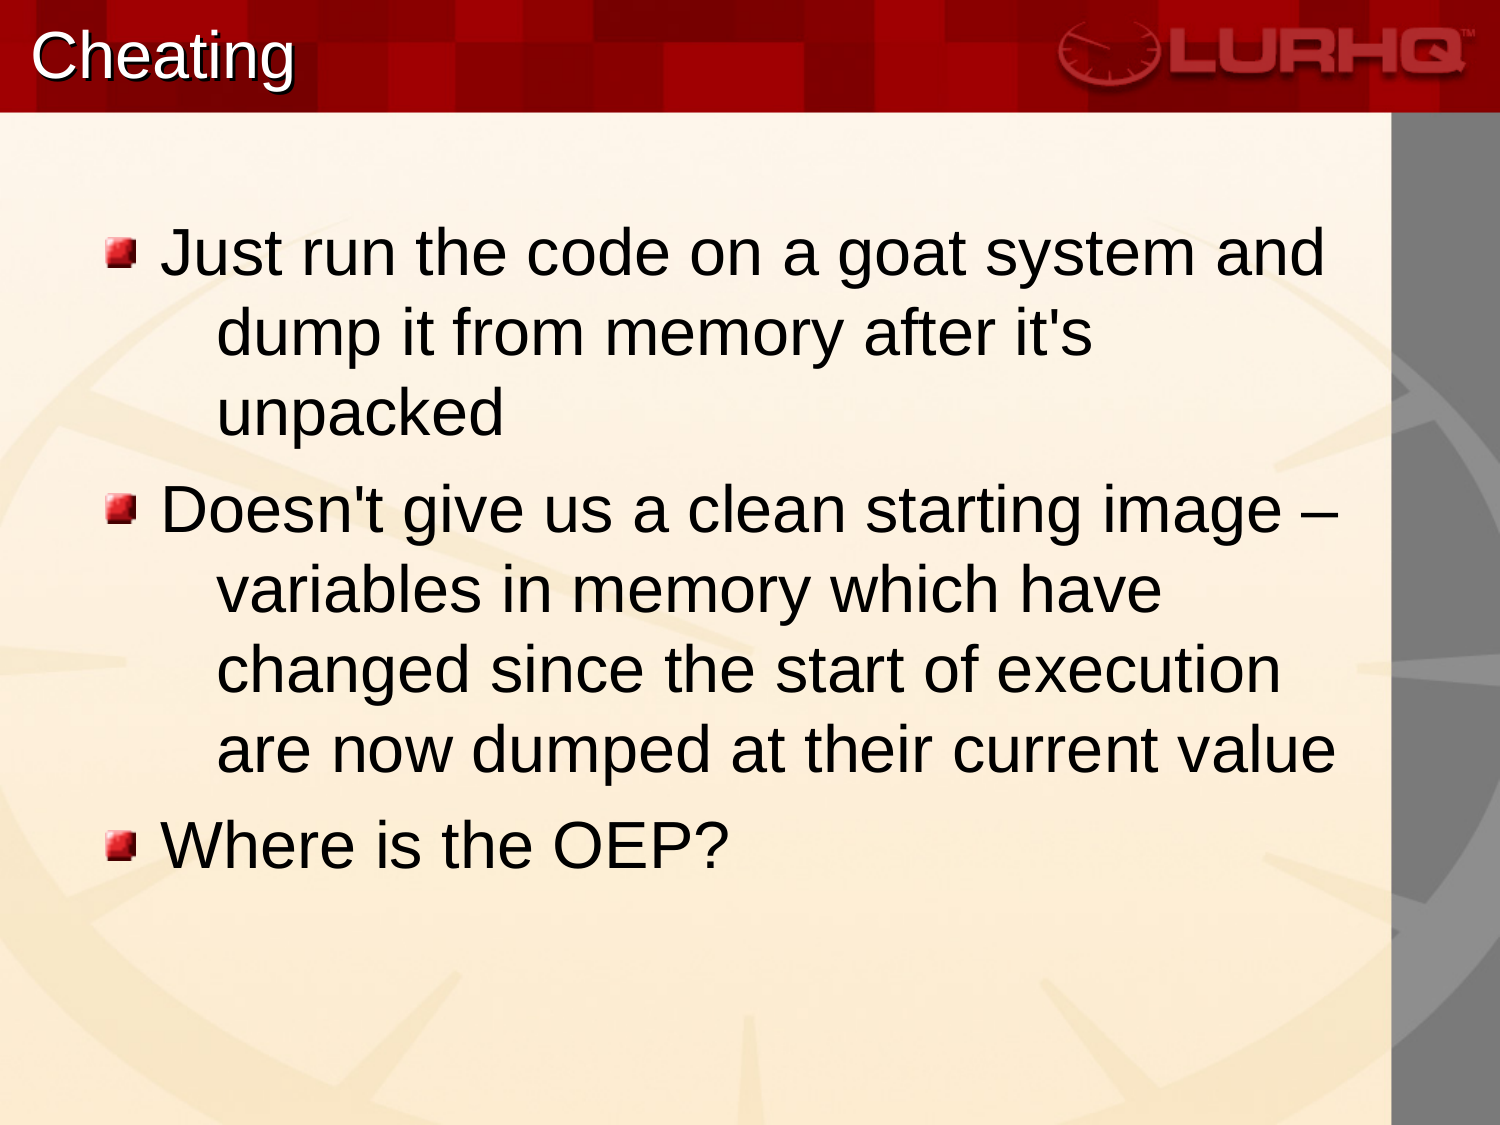

# Cheating
Just run the code on a goat system and dump it from memory after it's unpacked
Doesn't give us a clean starting image – variables in memory which have changed since the start of execution are now dumped at their current value
Where is the OEP?